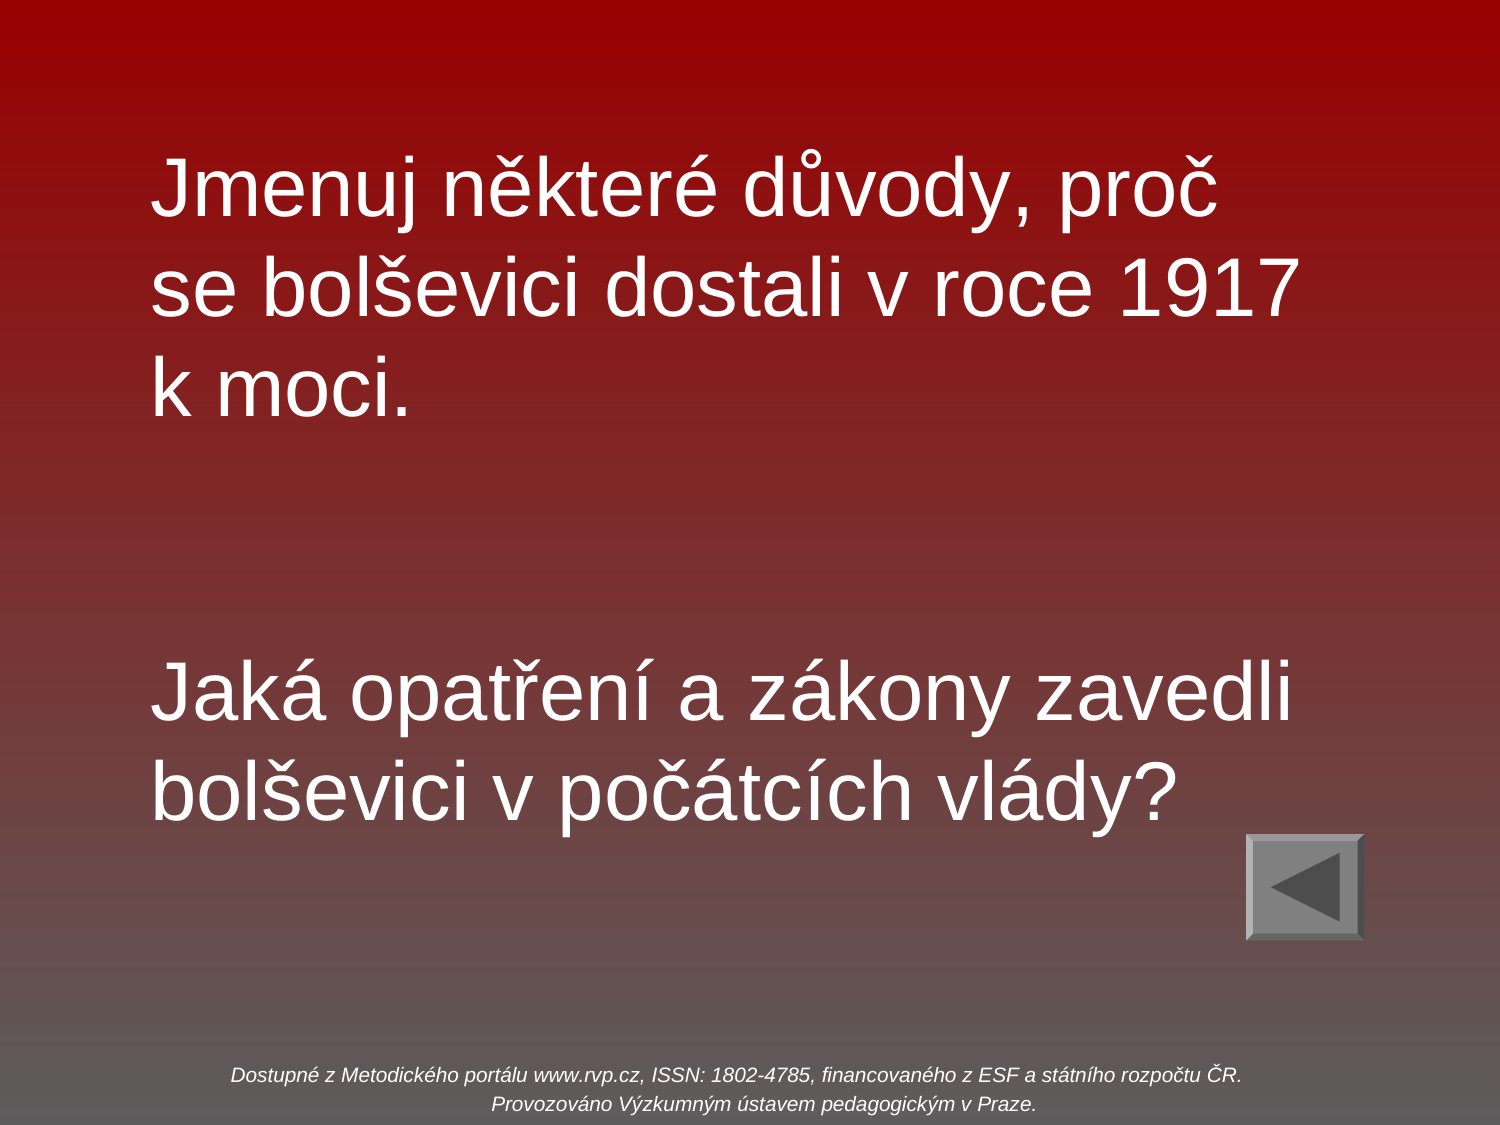

Jmenuj některé důvody, proč se bolševici dostali v roce 1917 k moci.
Jaká opatření a zákony zavedli bolševici v počátcích vlády?
Dostupné z Metodického portálu www.rvp.cz, ISSN: 1802-4785, financovaného z ESF a státního rozpočtu ČR.
Provozováno Výzkumným ústavem pedagogickým v Praze.